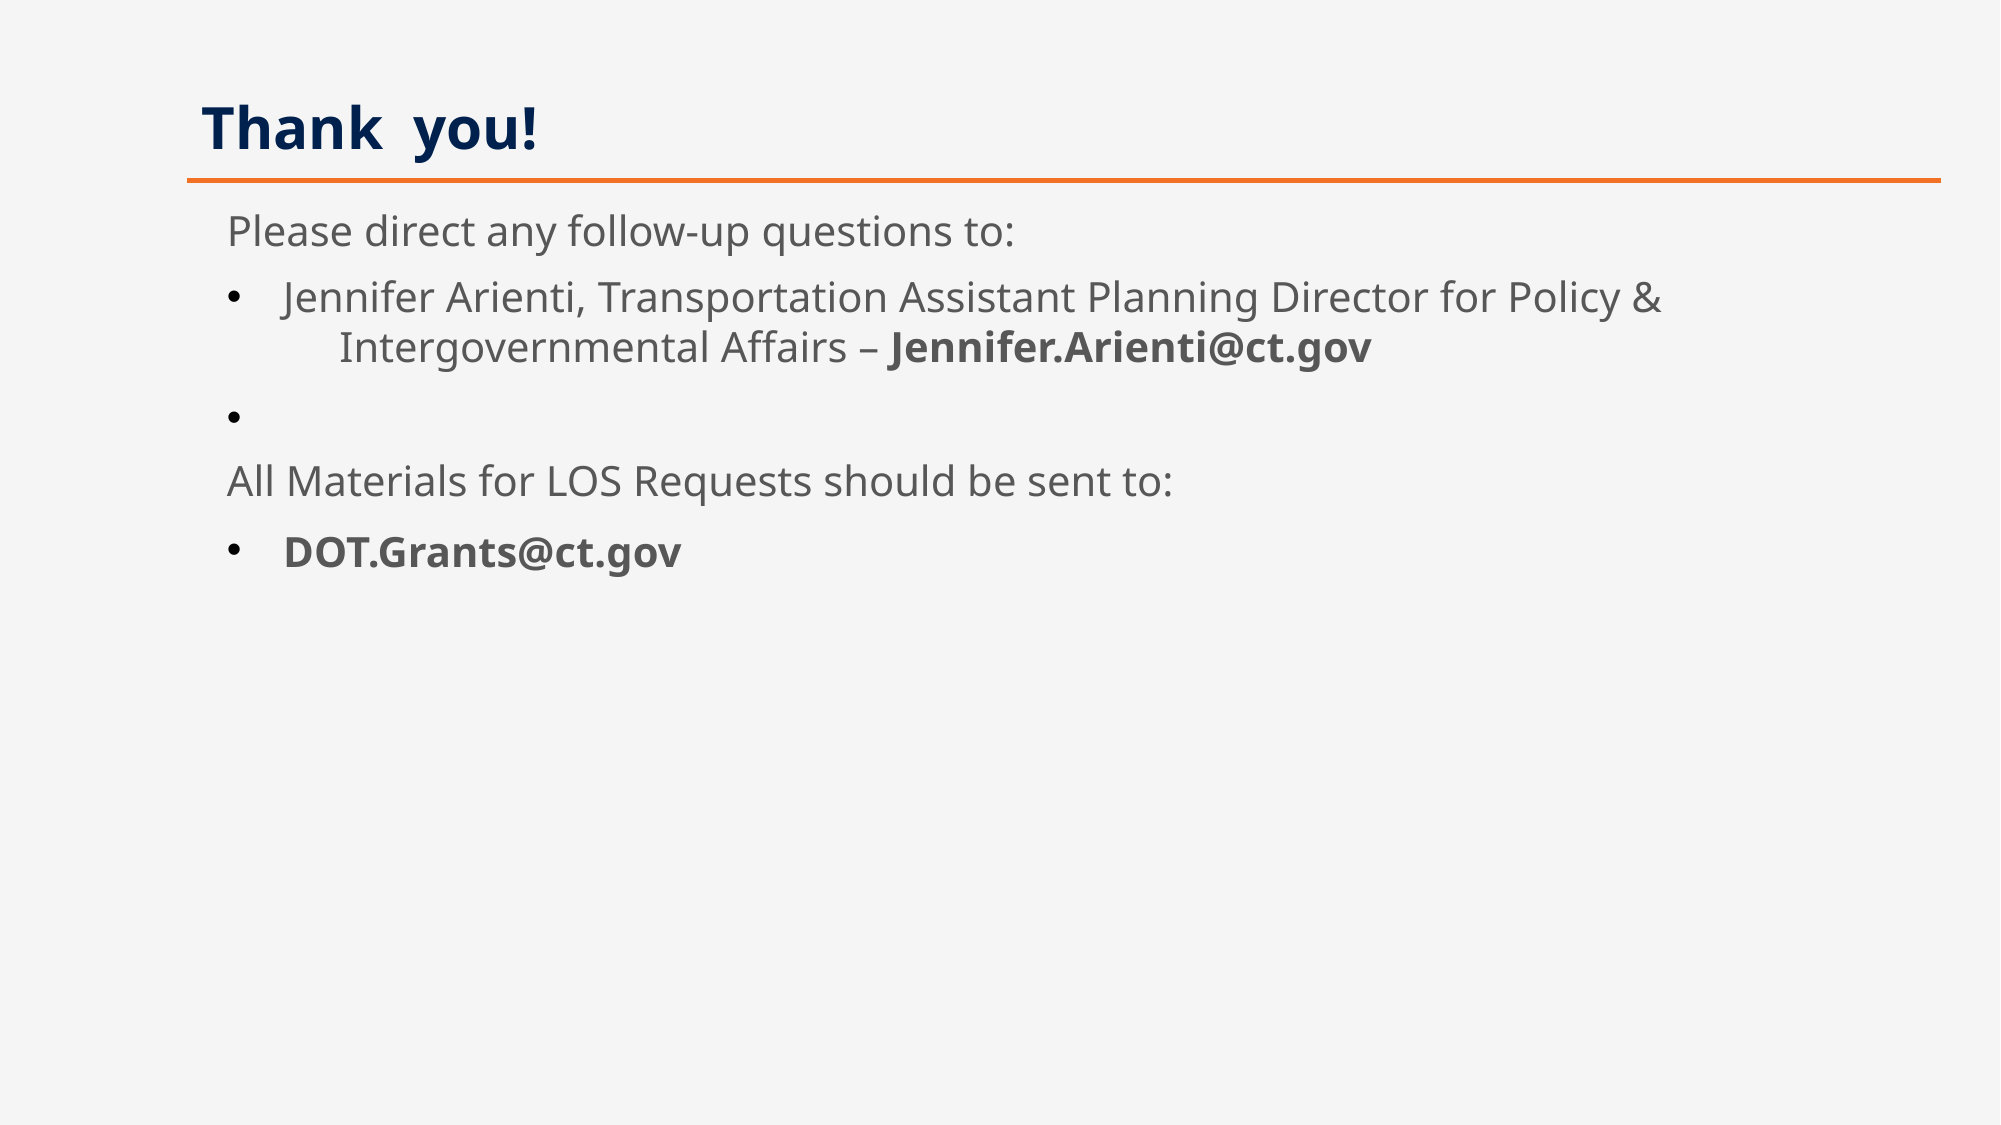

# Thank you!
Please direct any follow-up questions to:
Jennifer Arienti, Transportation Assistant Planning Director for Policy & Intergovernmental Affairs – Jennifer.Arienti@ct.gov
All Materials for LOS Requests should be sent to:
DOT.Grants@ct.gov